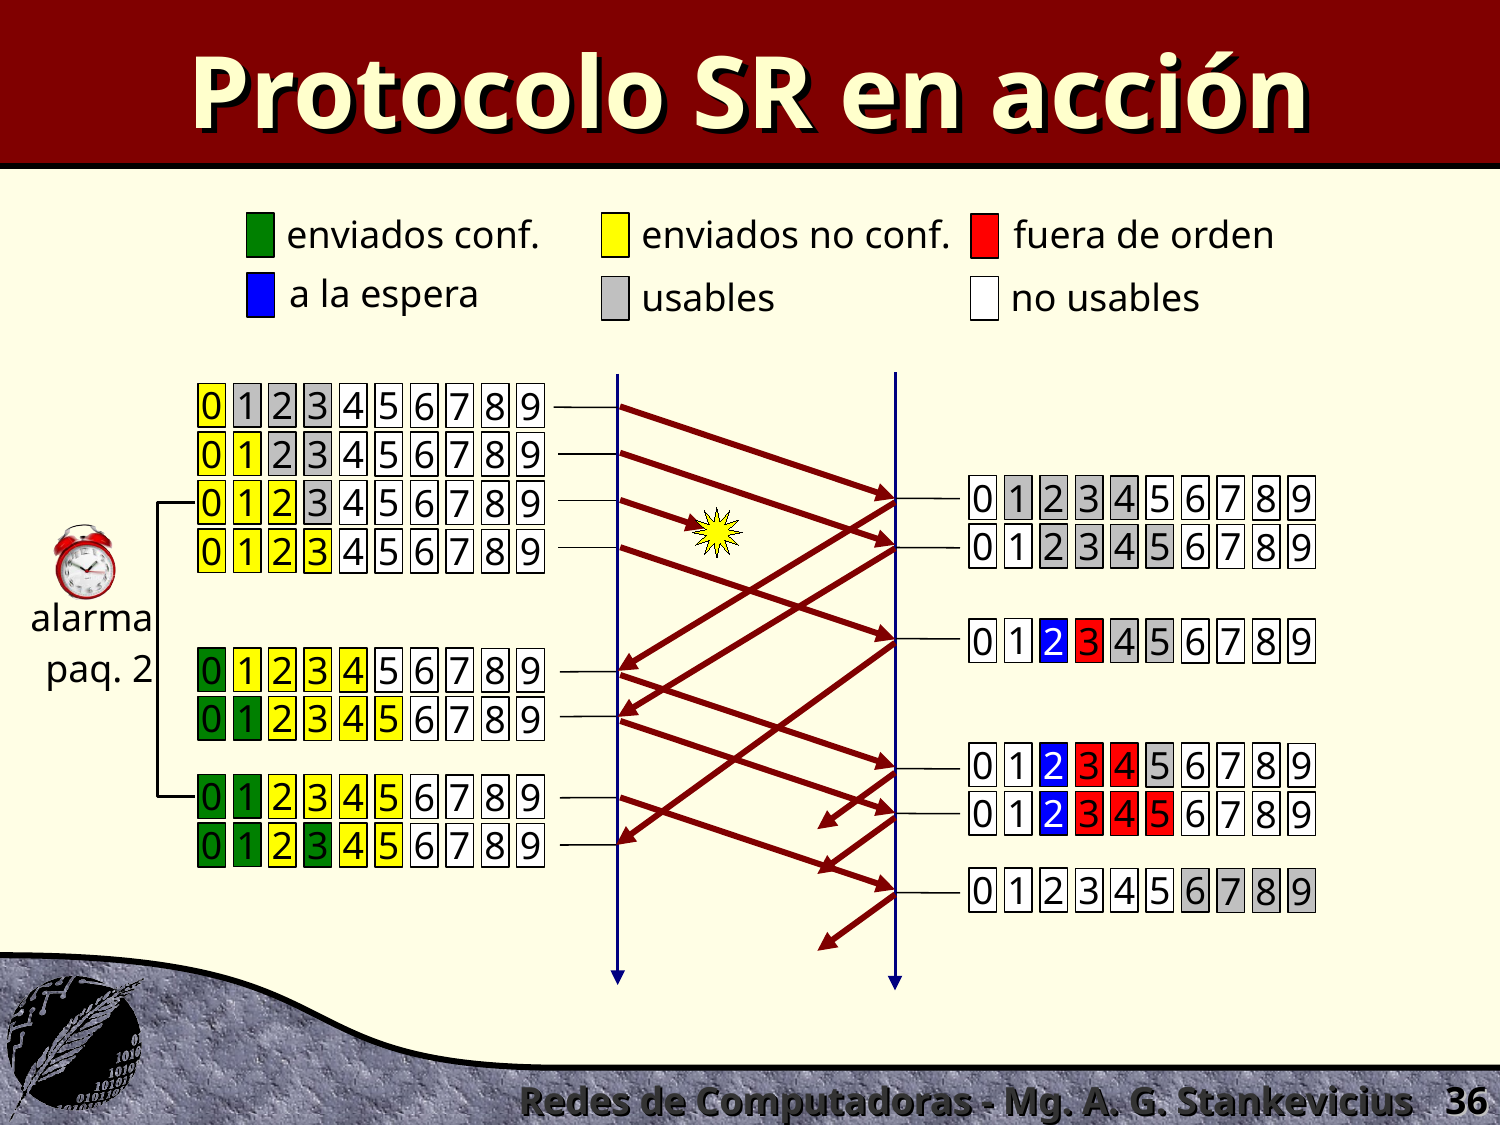

# Protocolo SR en acción
enviados conf.
enviados no conf.
fuera de orden
a la espera
usables
no usables
1
0
2
3
4
5
6
7
8
9
1
0
2
3
4
5
6
7
8
9
1
0
2
3
4
5
6
7
8
9
1
0
2
3
4
5
6
7
8
9
1
0
2
3
4
5
6
7
8
9
1
0
2
3
4
5
6
7
8
9
alarma
paq. 2
1
0
2
3
4
5
6
7
8
9
1
0
2
3
4
5
6
7
8
9
1
0
2
3
4
5
6
7
8
9
1
0
2
3
4
5
6
7
8
9
1
0
2
3
4
5
6
7
8
9
1
0
2
3
4
5
6
7
8
9
1
0
2
3
4
5
6
7
8
9
1
0
2
3
4
5
6
7
8
9
36